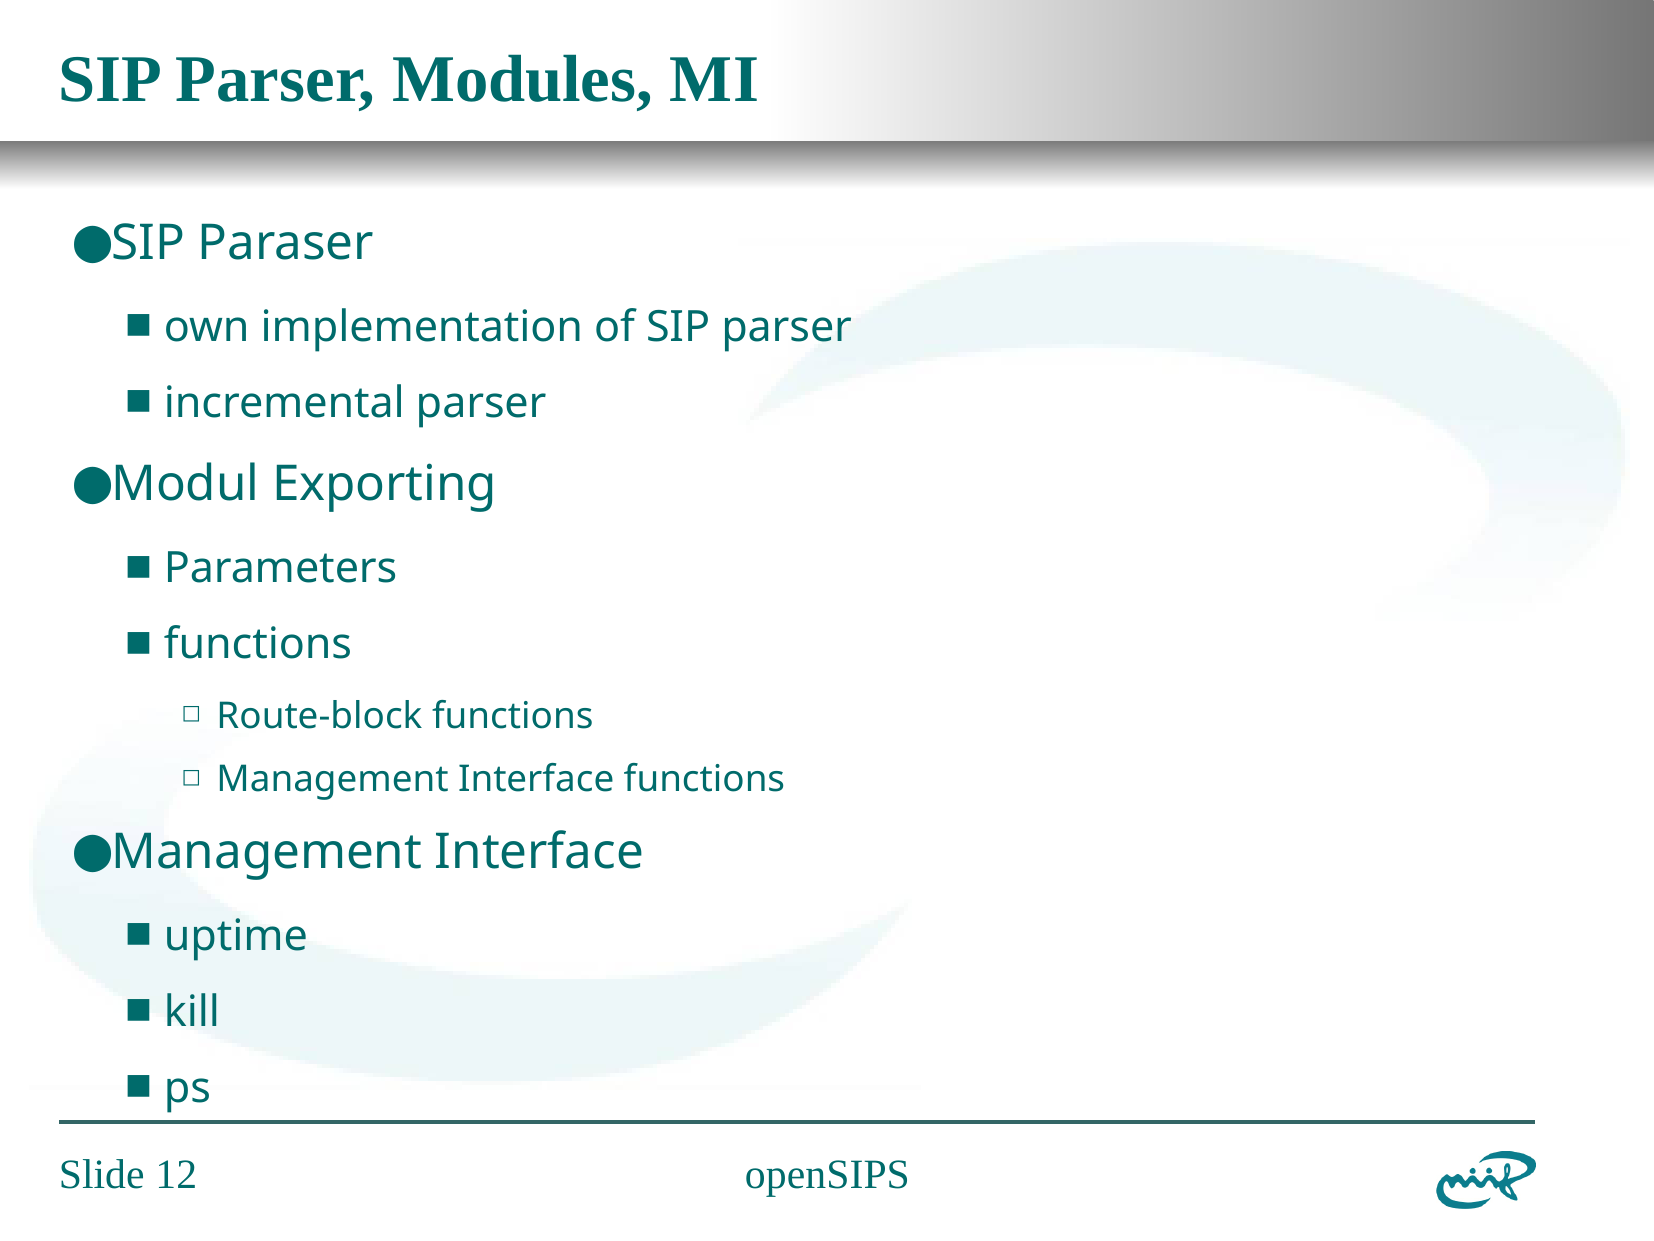

# SIP Parser, Modules, MI
SIP Paraser
own implementation of SIP parser
incremental parser
Modul Exporting
Parameters
functions
Route-block functions
Management Interface functions
Management Interface
uptime
kill
ps
12
openSIPS